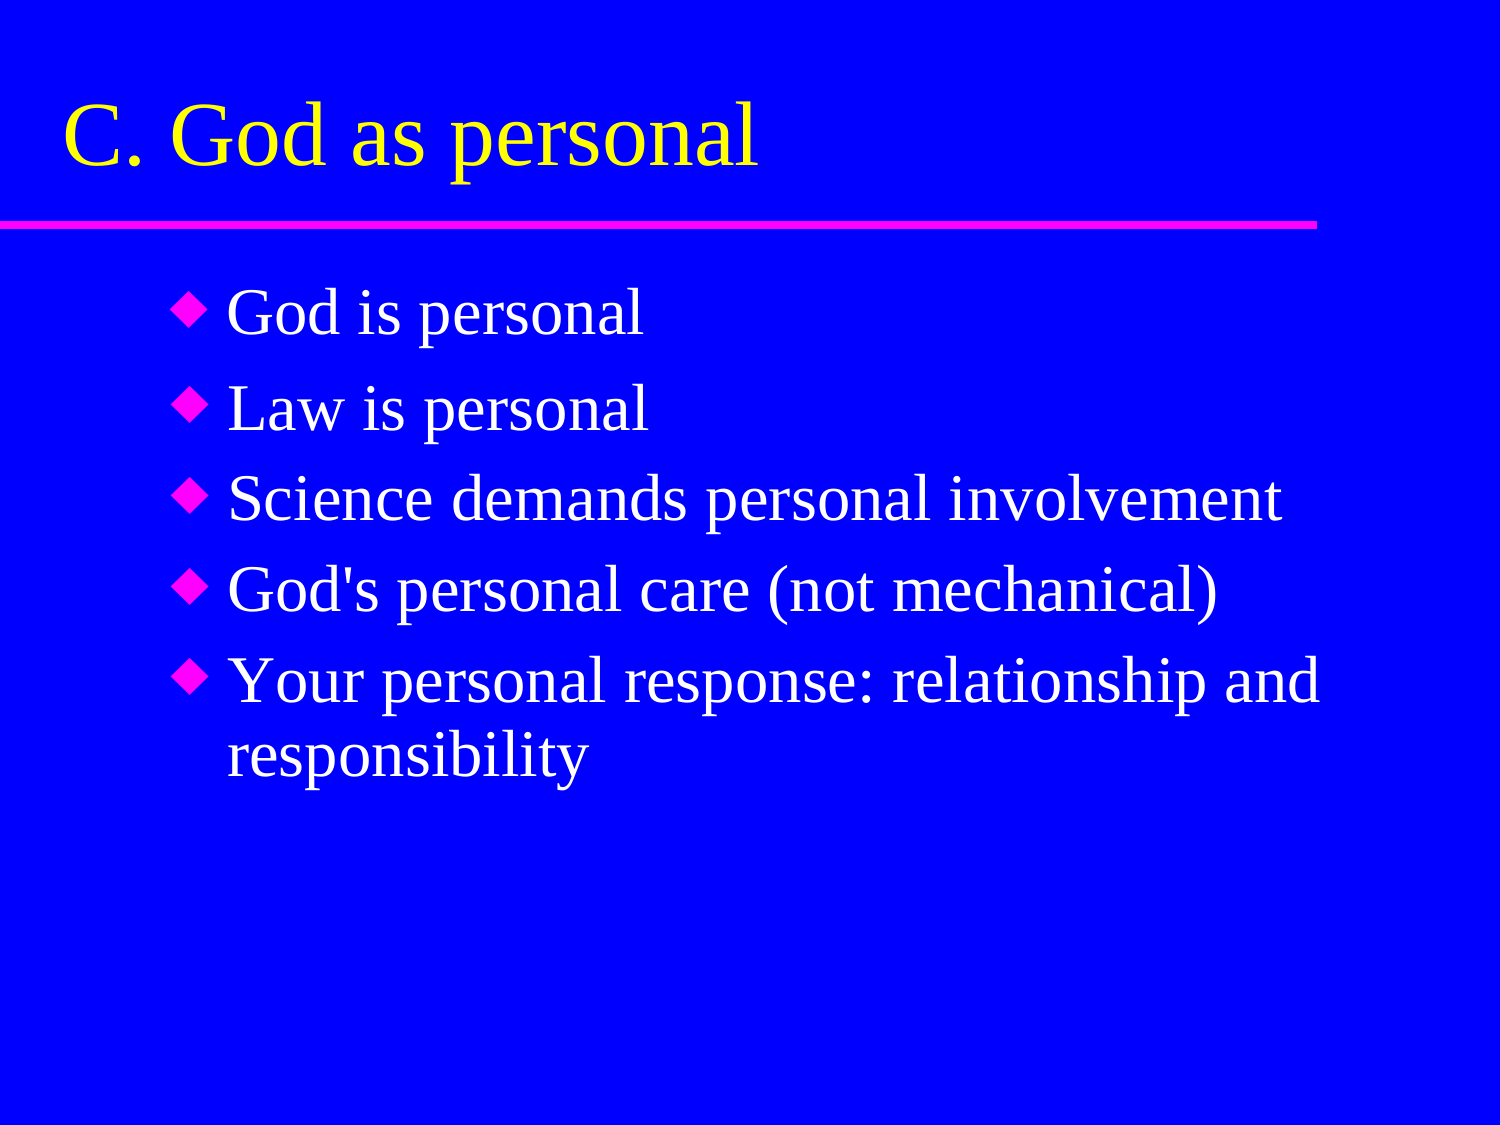

# C. God as personal
God is personal
Law is personal
Science demands personal involvement
God's personal care (not mechanical)
Your personal response: relationship and responsibility